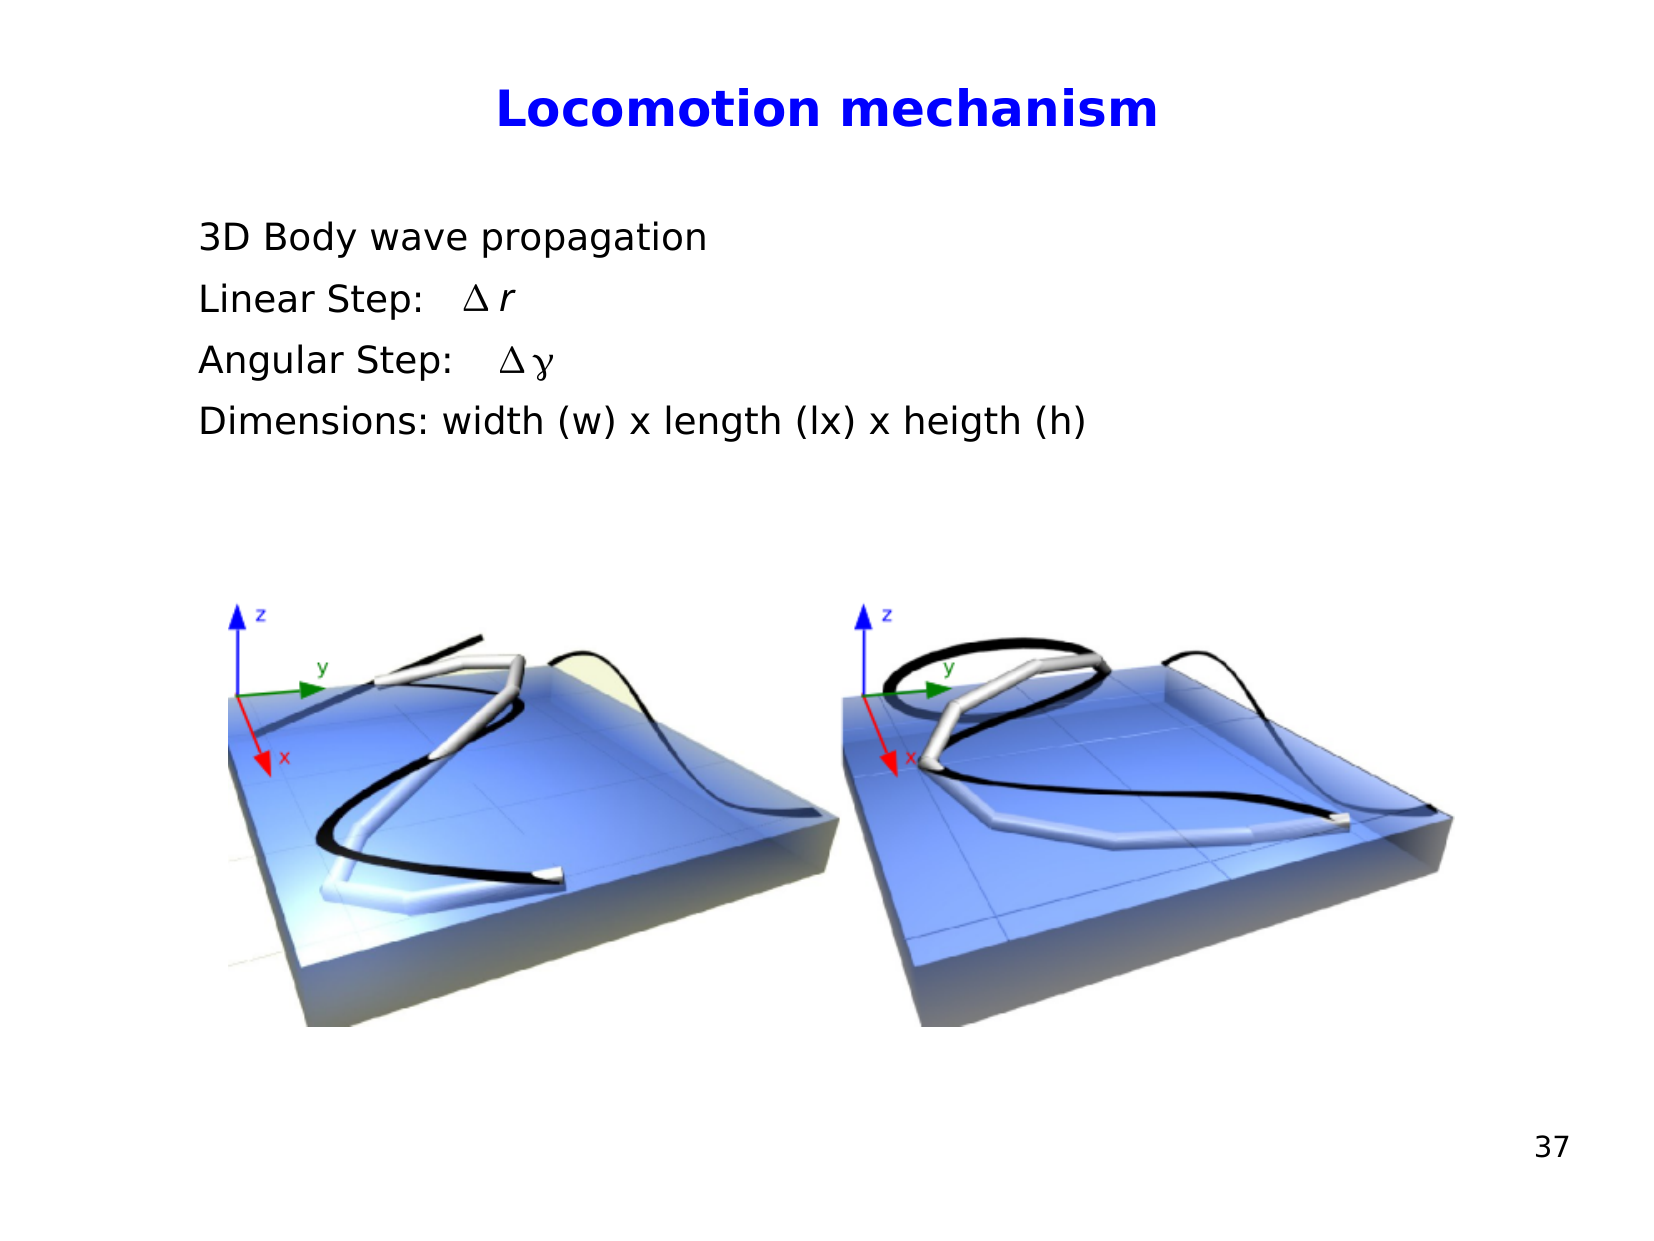

Locomotion mechanism
 3D Body wave propagation
 Linear Step:
 Angular Step:
 Dimensions: width (w) x length (lx) x heigth (h)
37